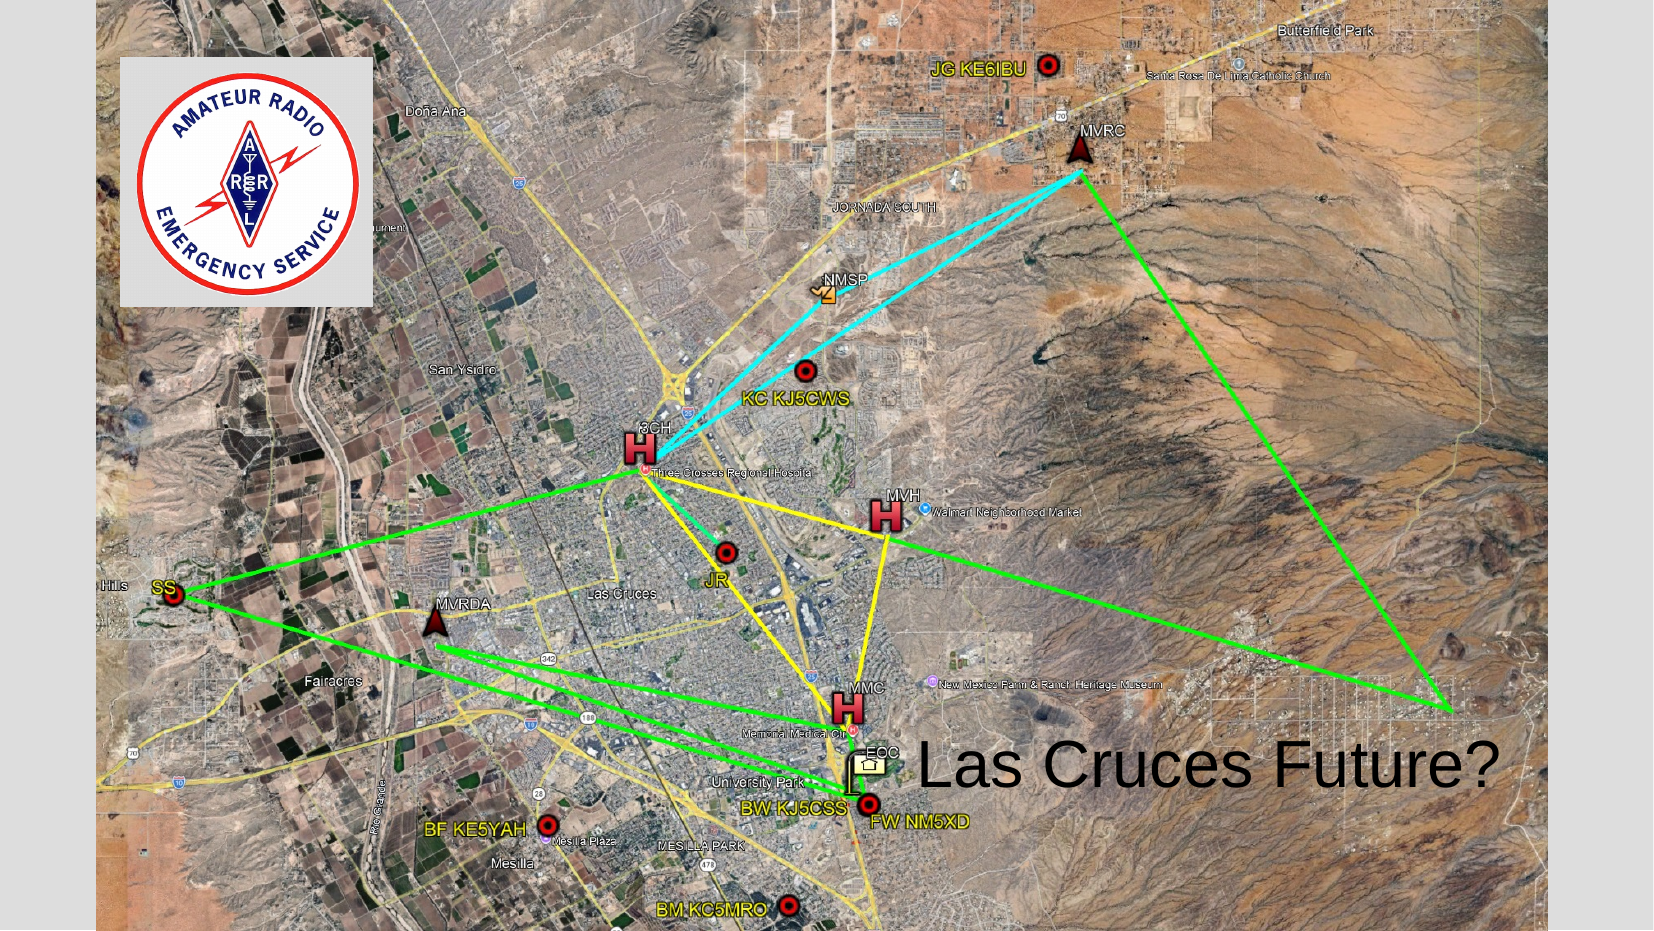

# Dona Ana County ARES
Las Cruces Future?